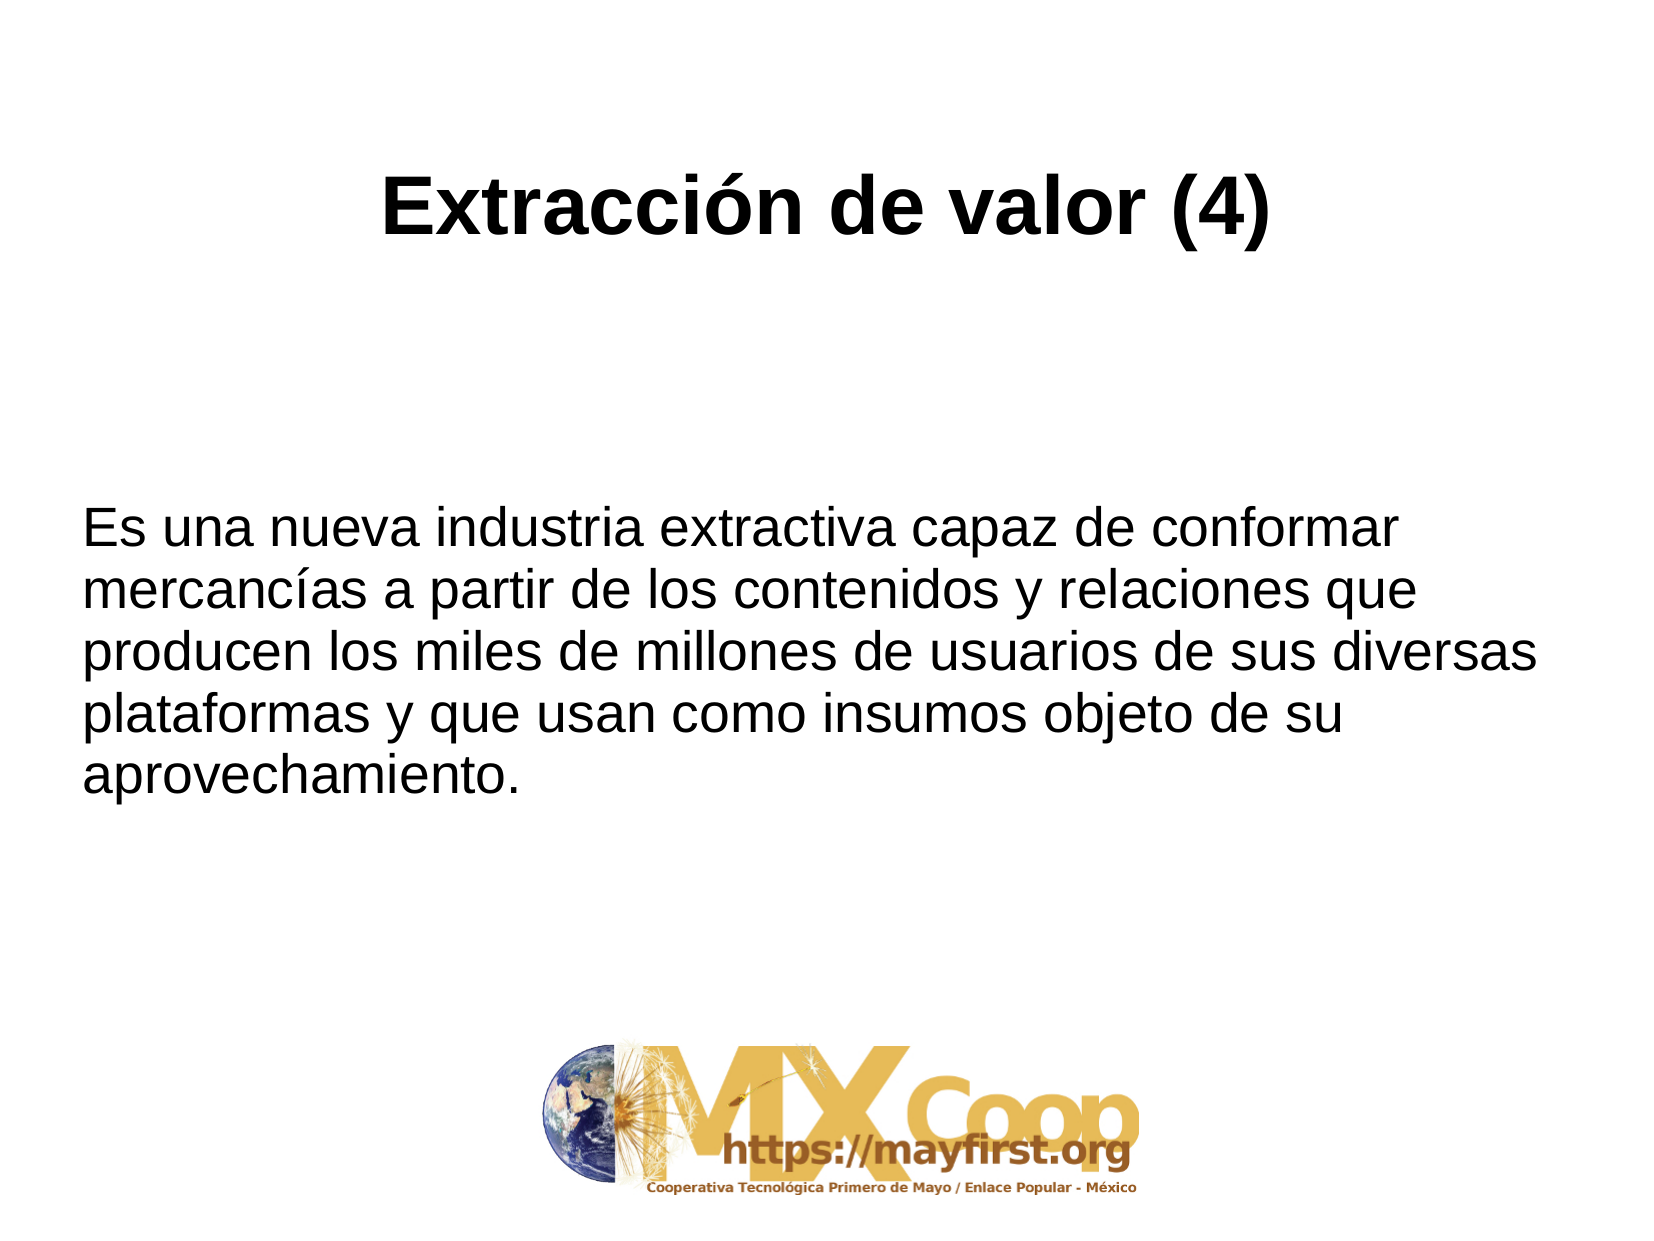

# Extracción de valor (4)
Es una nueva industria extractiva capaz de conformar mercancías a partir de los contenidos y relaciones que producen los miles de millones de usuarios de sus diversas plataformas y que usan como insumos objeto de su aprovechamiento.